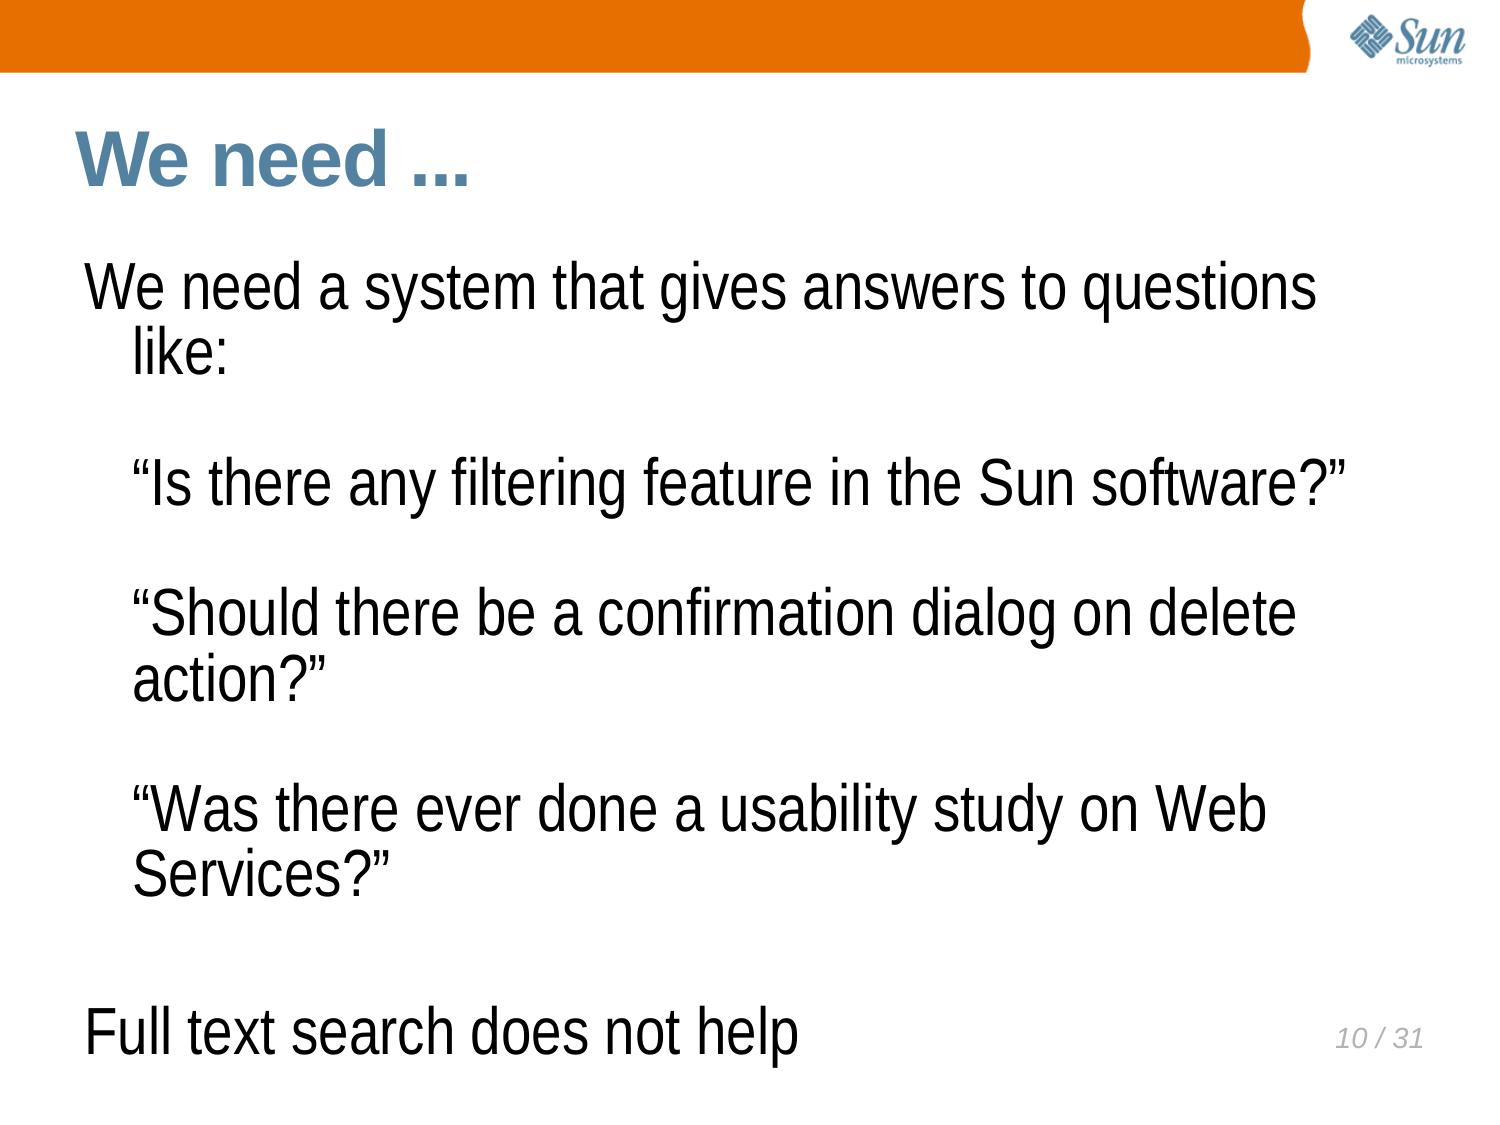

# We need ...
We need a system that gives answers to questions like:
“Is there any filtering feature in the Sun software?”
“Should there be a confirmation dialog on delete action?”
“Was there ever done a usability study on Web Services?”
Full text search does not help
10